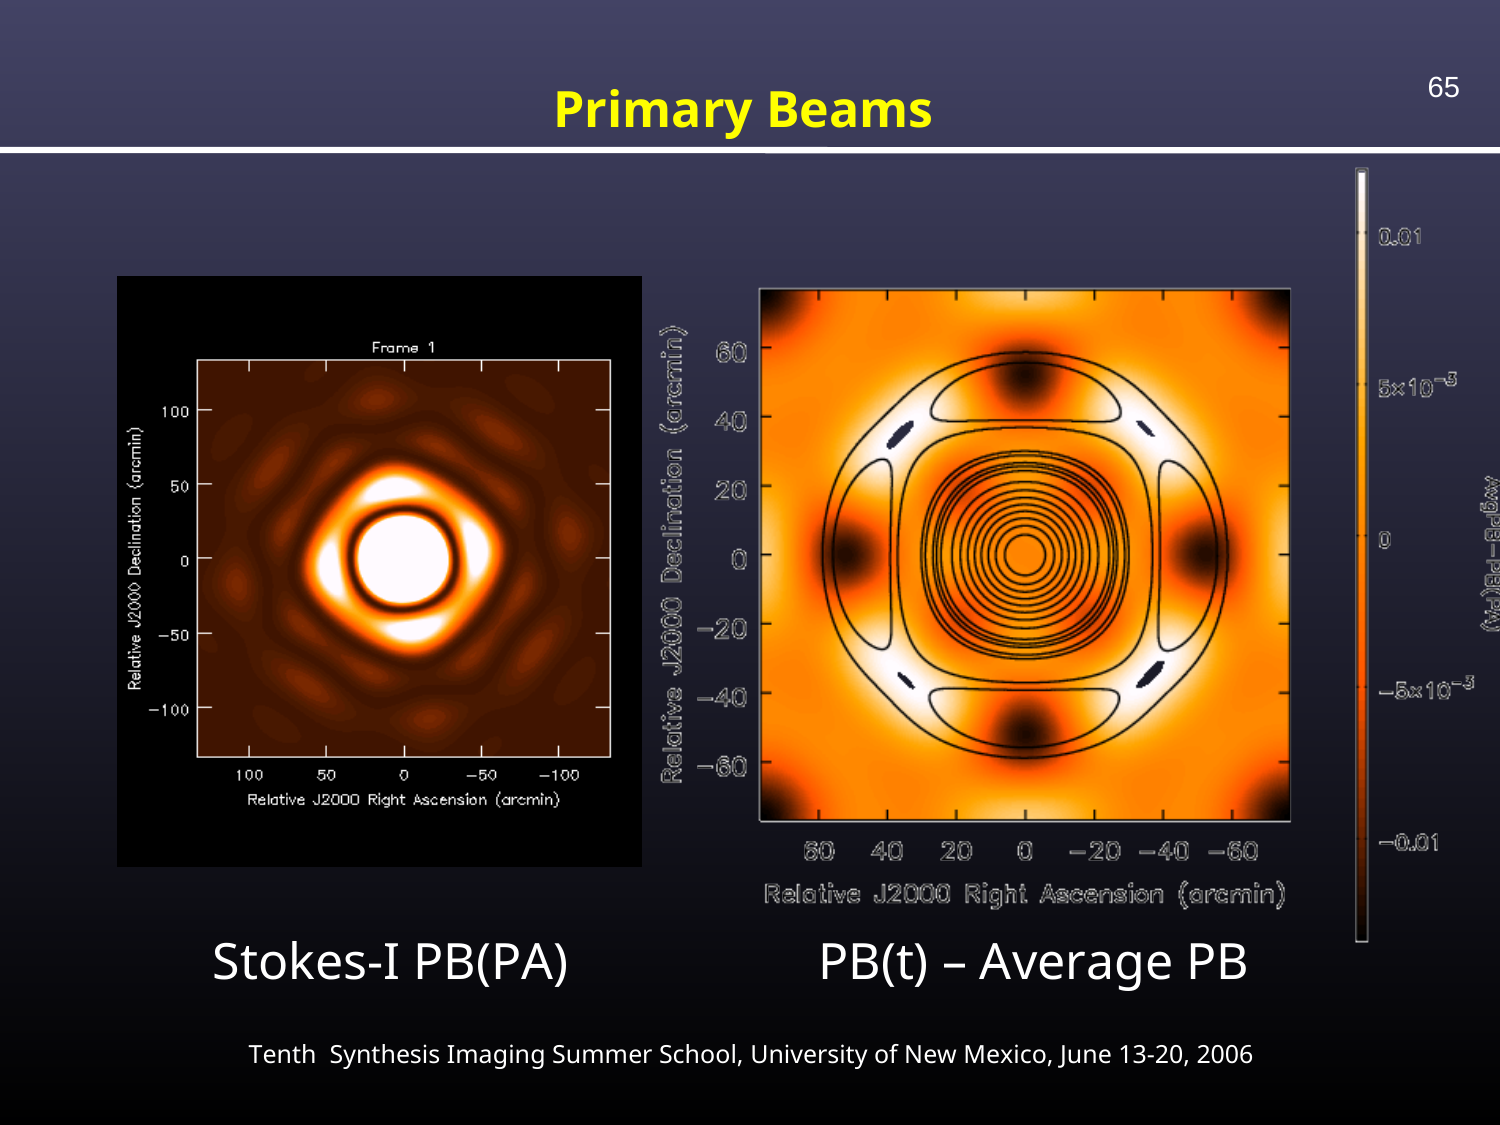

# Primary Beams
Stokes-I PB(PA)
PB(t) – Average PB